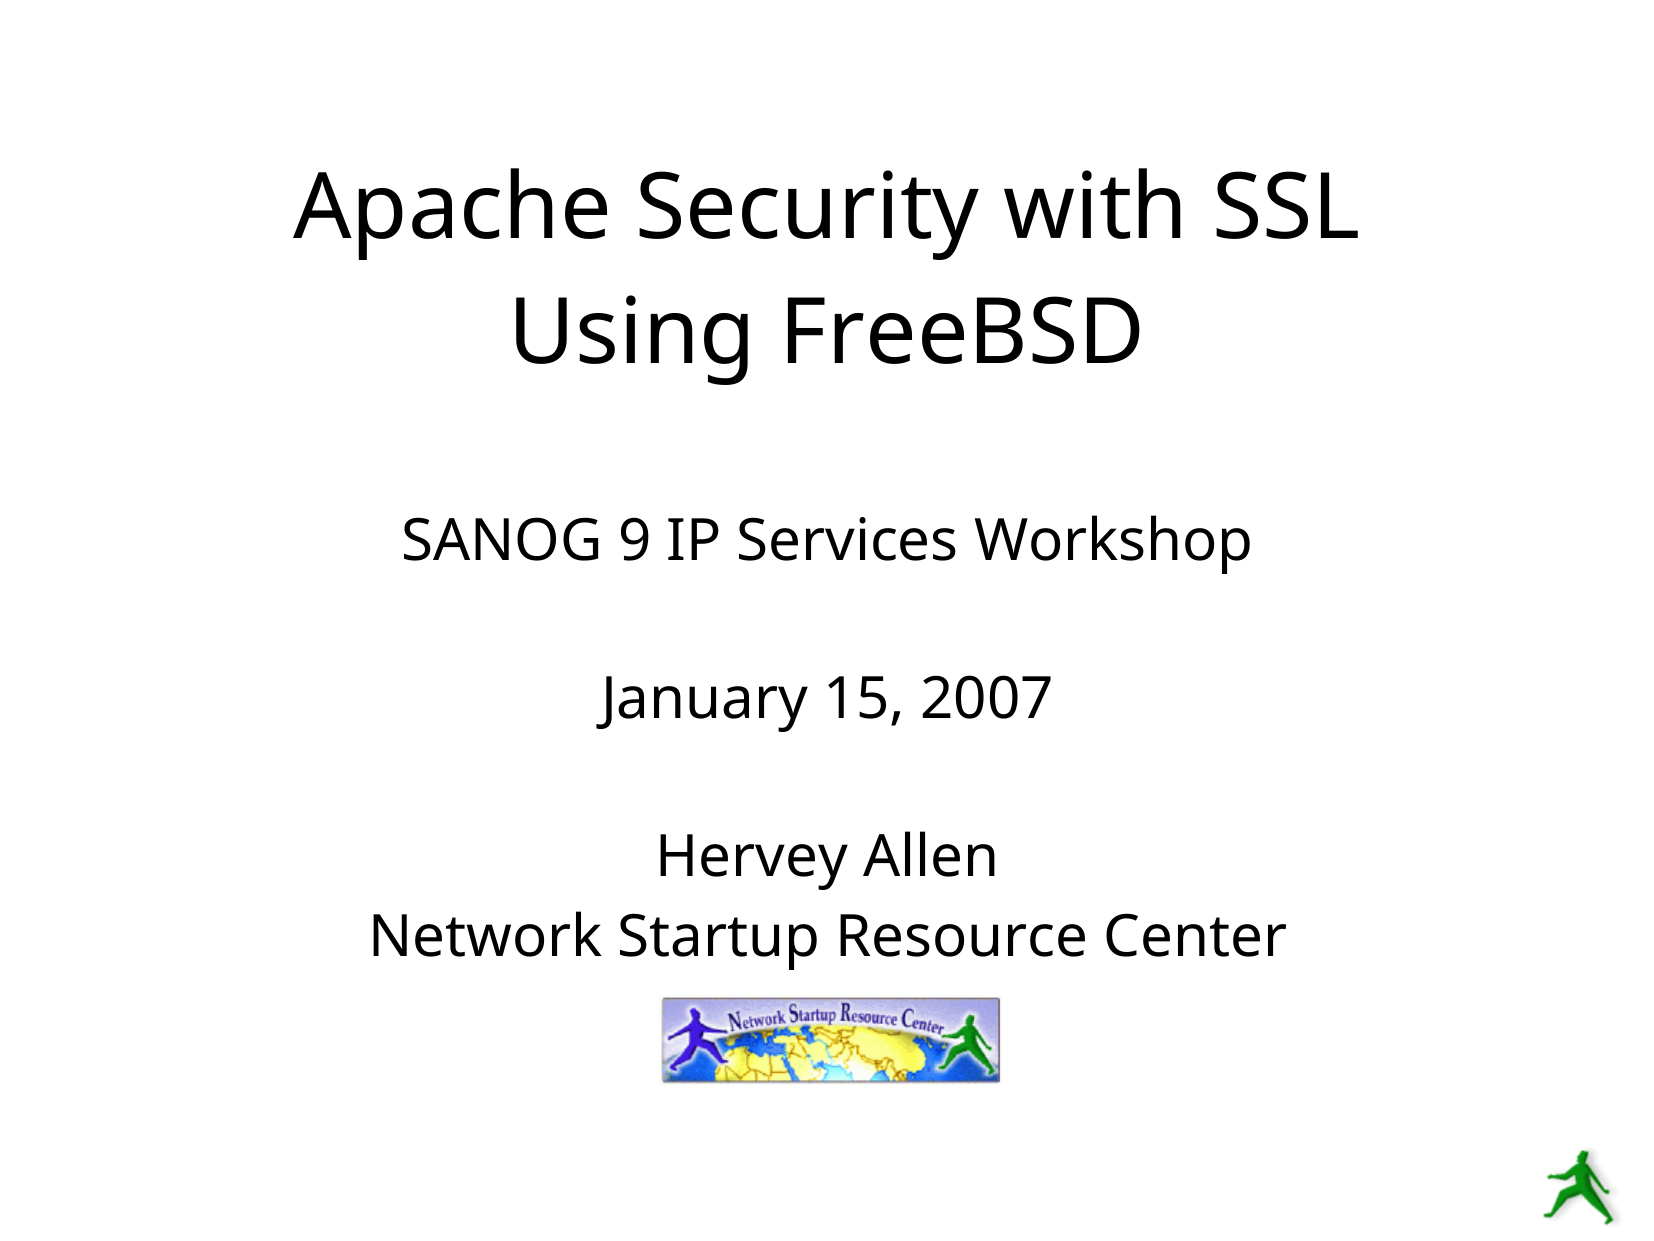

# Apache Security with SSL Using FreeBSD
SANOG 9 IP Services Workshop
January 15, 2007
Hervey Allen
Network Startup Resource Center